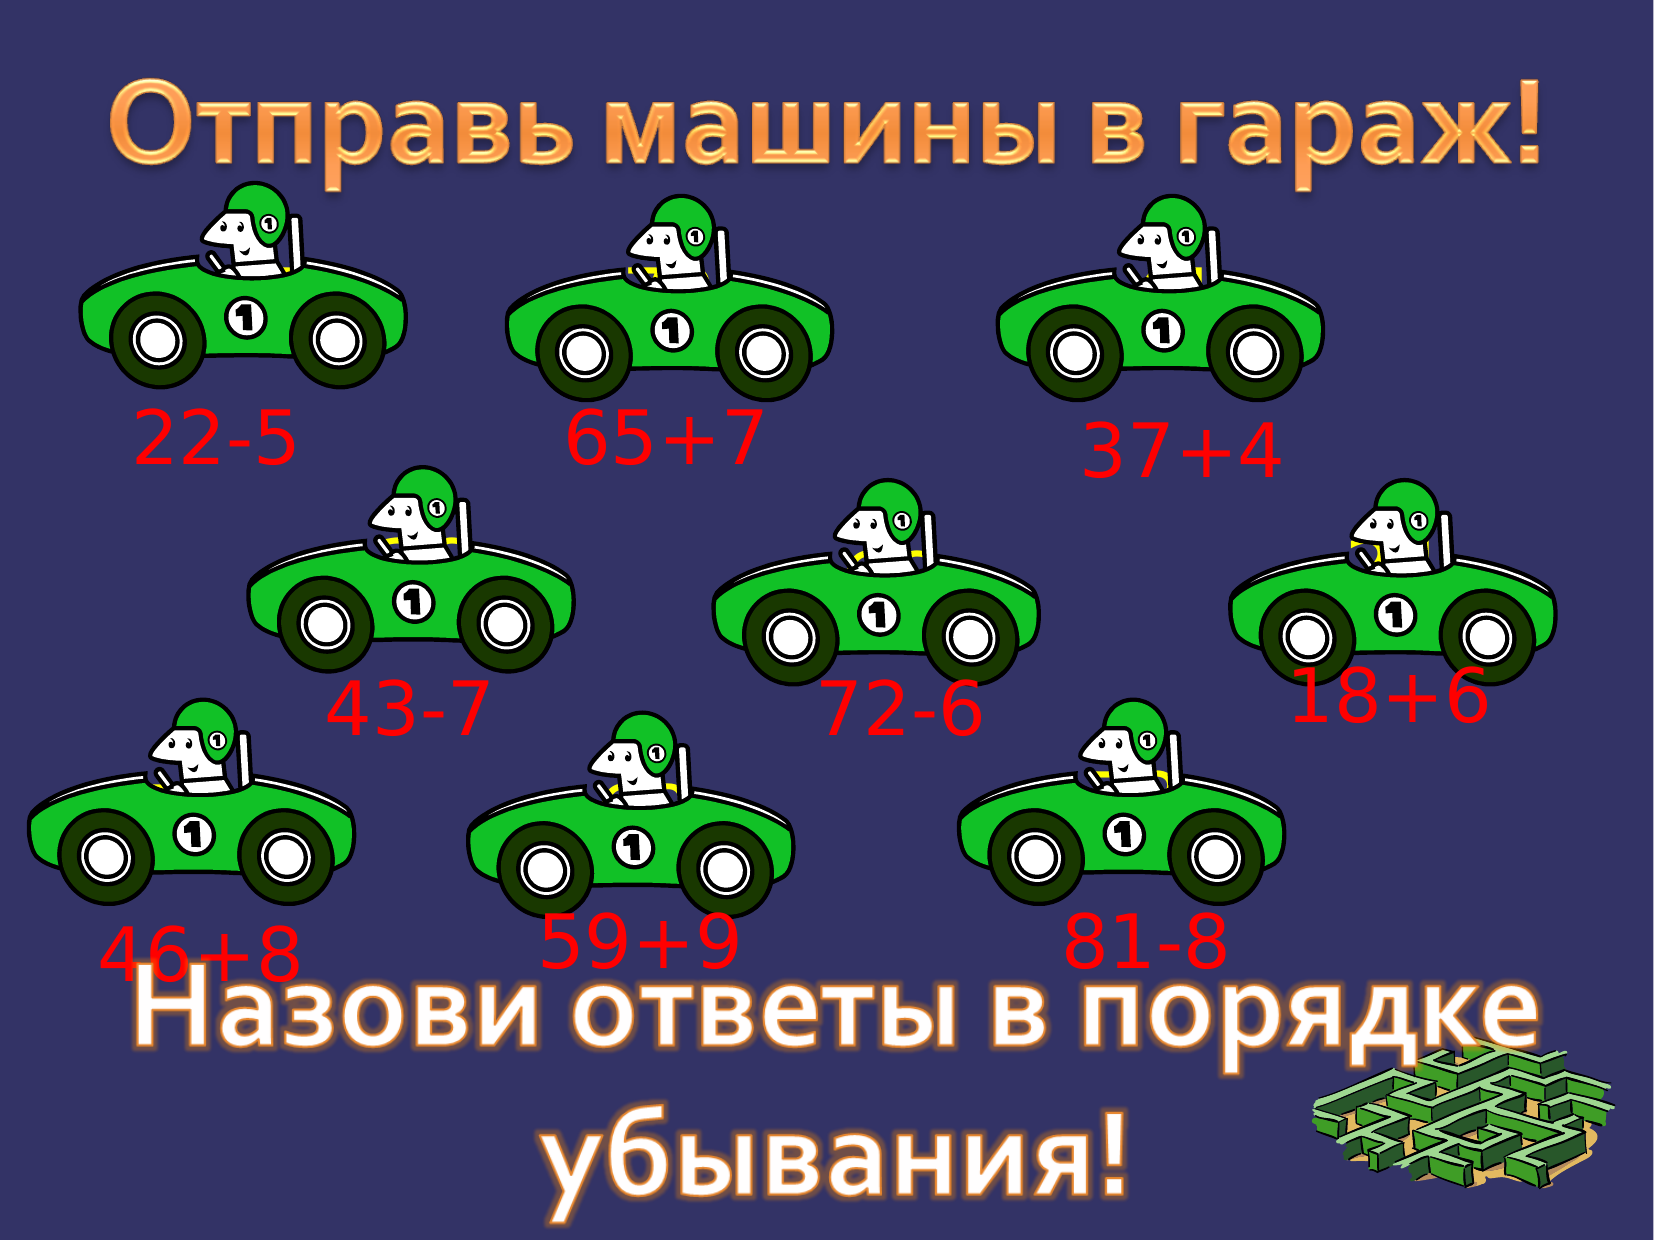

17
72
41
22-5
65+7
37+4
36
24
66
18+6
43-7
72-6
73
54
68
59+9
81-8
46+8